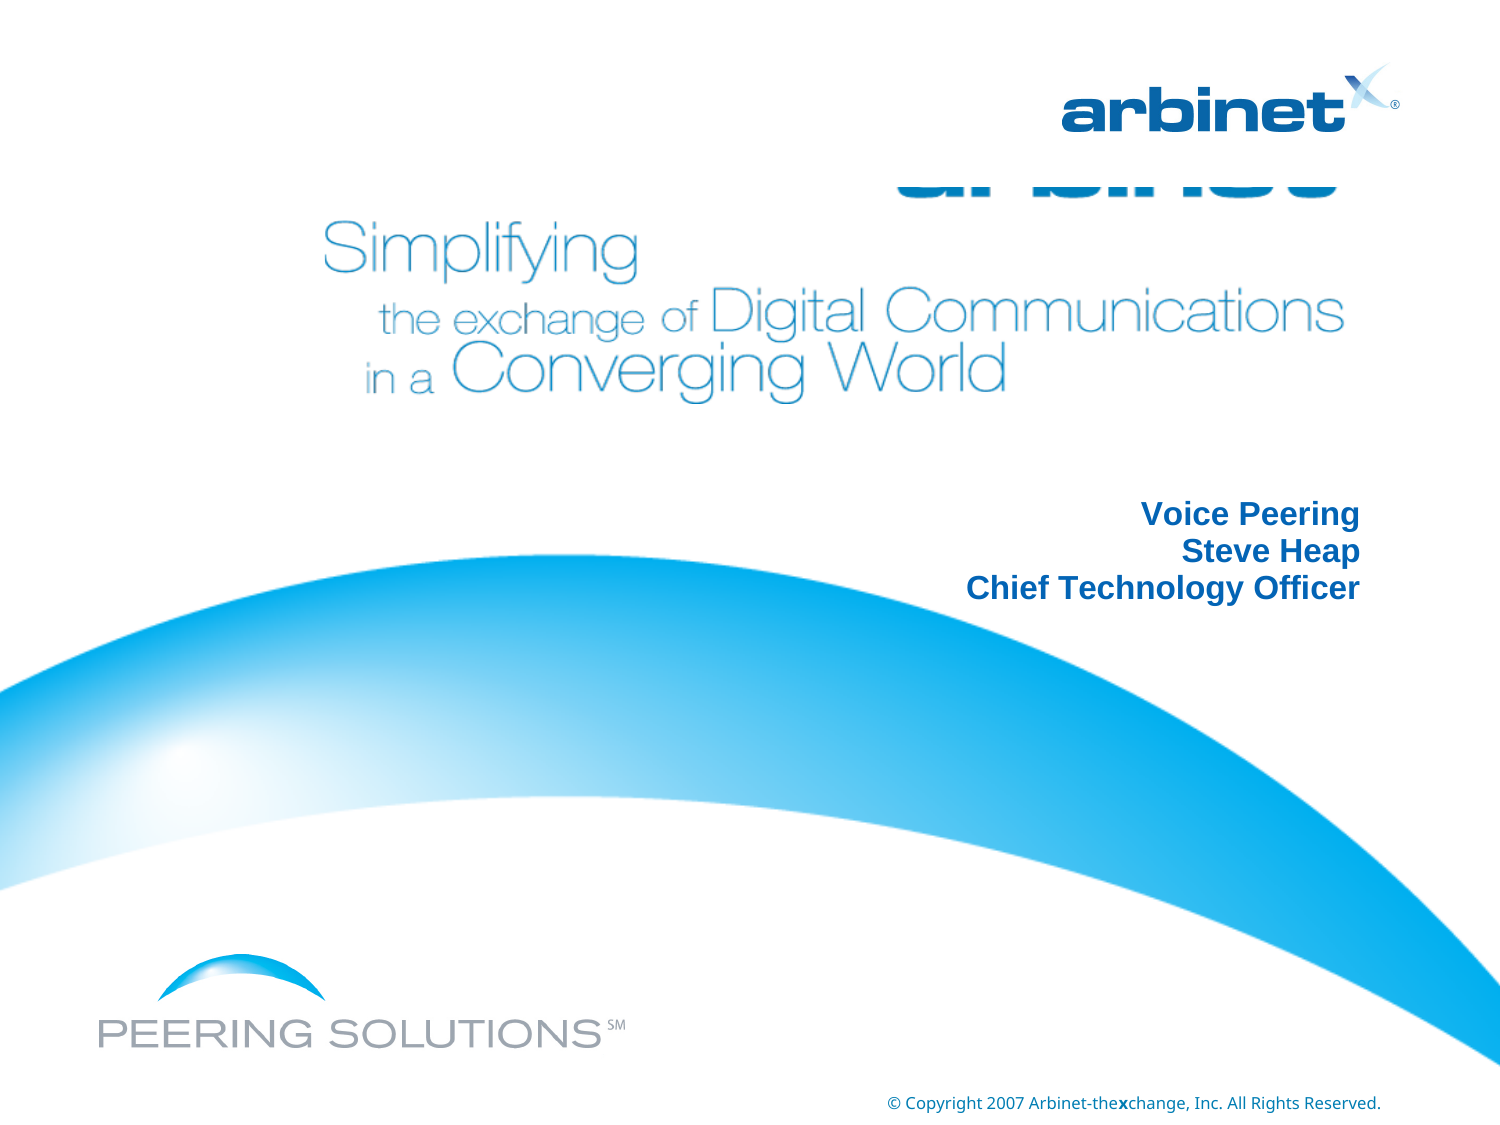

Voice Peering
Steve Heap
Chief Technology Officer
© Copyright 2007 Arbinet-thexchange, Inc. All Rights Reserved.